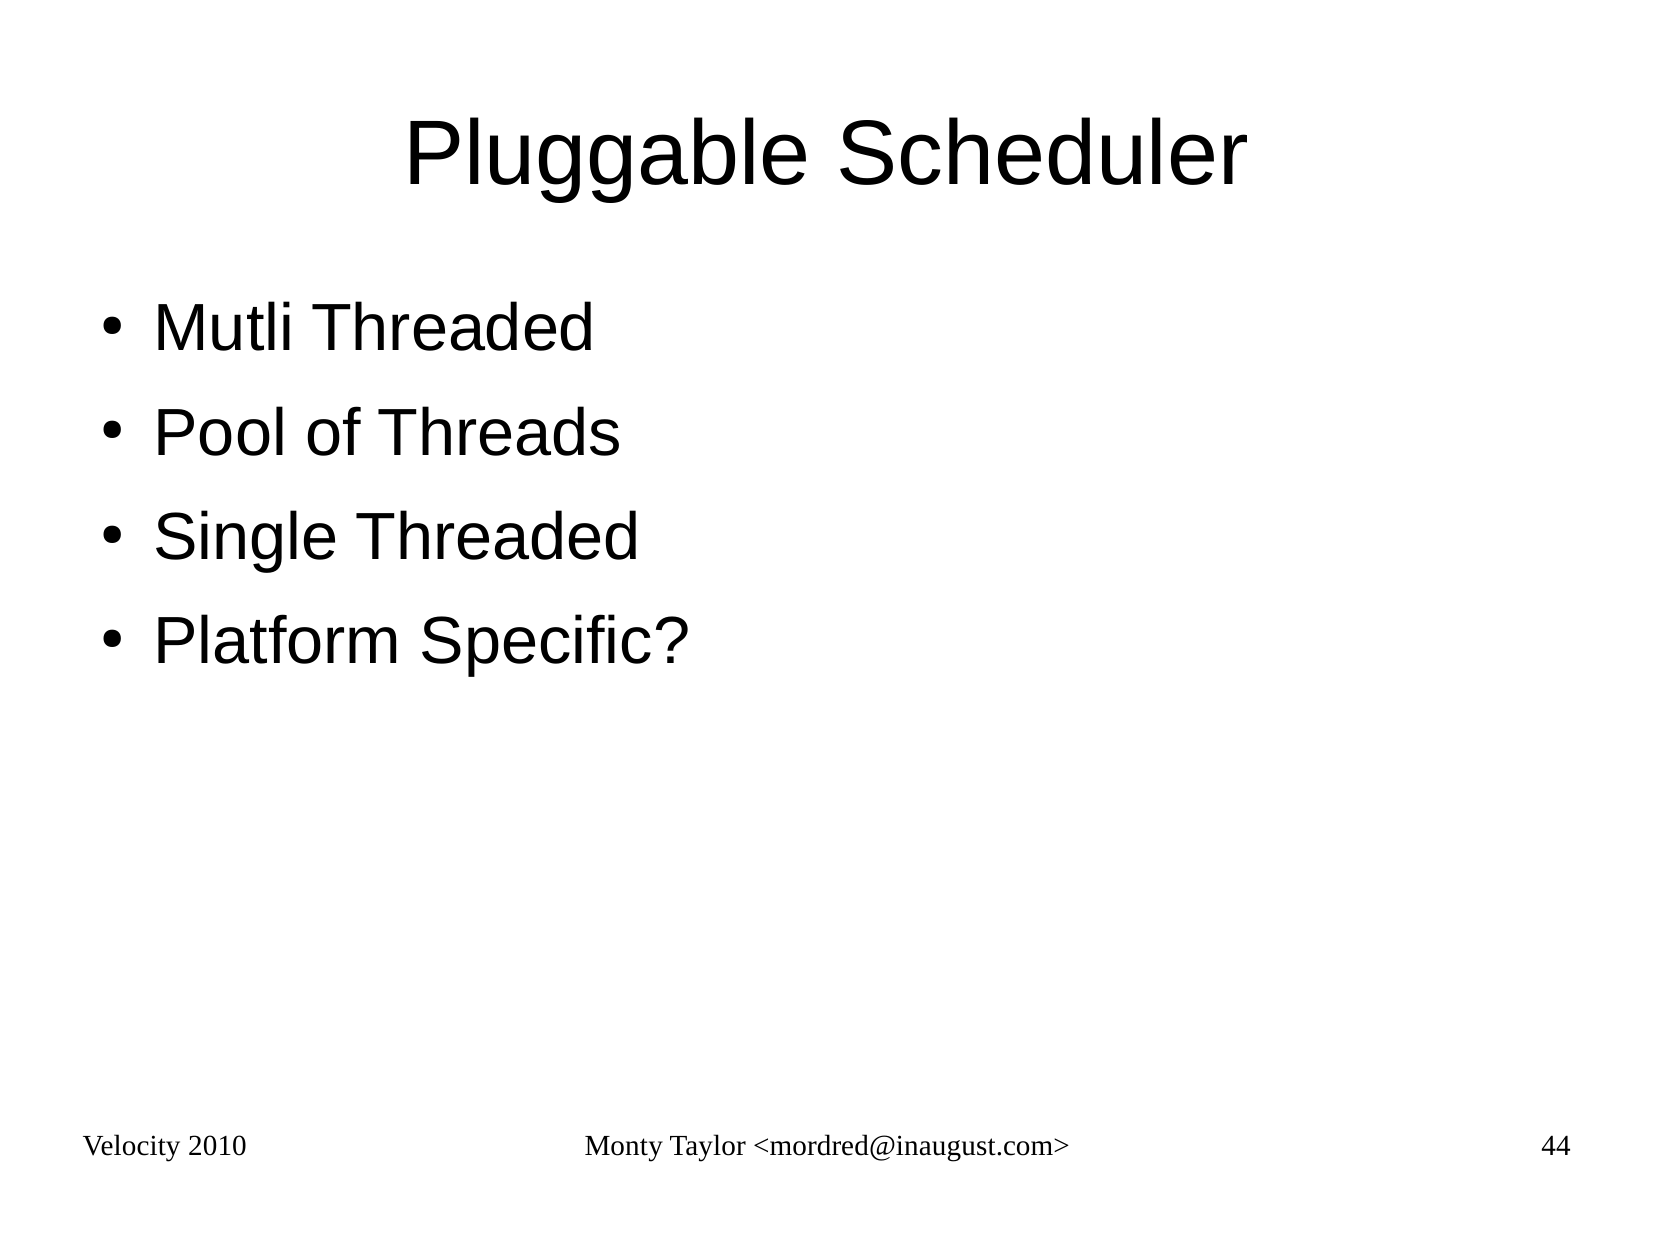

# Pluggable Scheduler
Mutli Threaded
Pool of Threads
Single Threaded
Platform Specific?
Velocity 2010
Monty Taylor <mordred@inaugust.com>
44